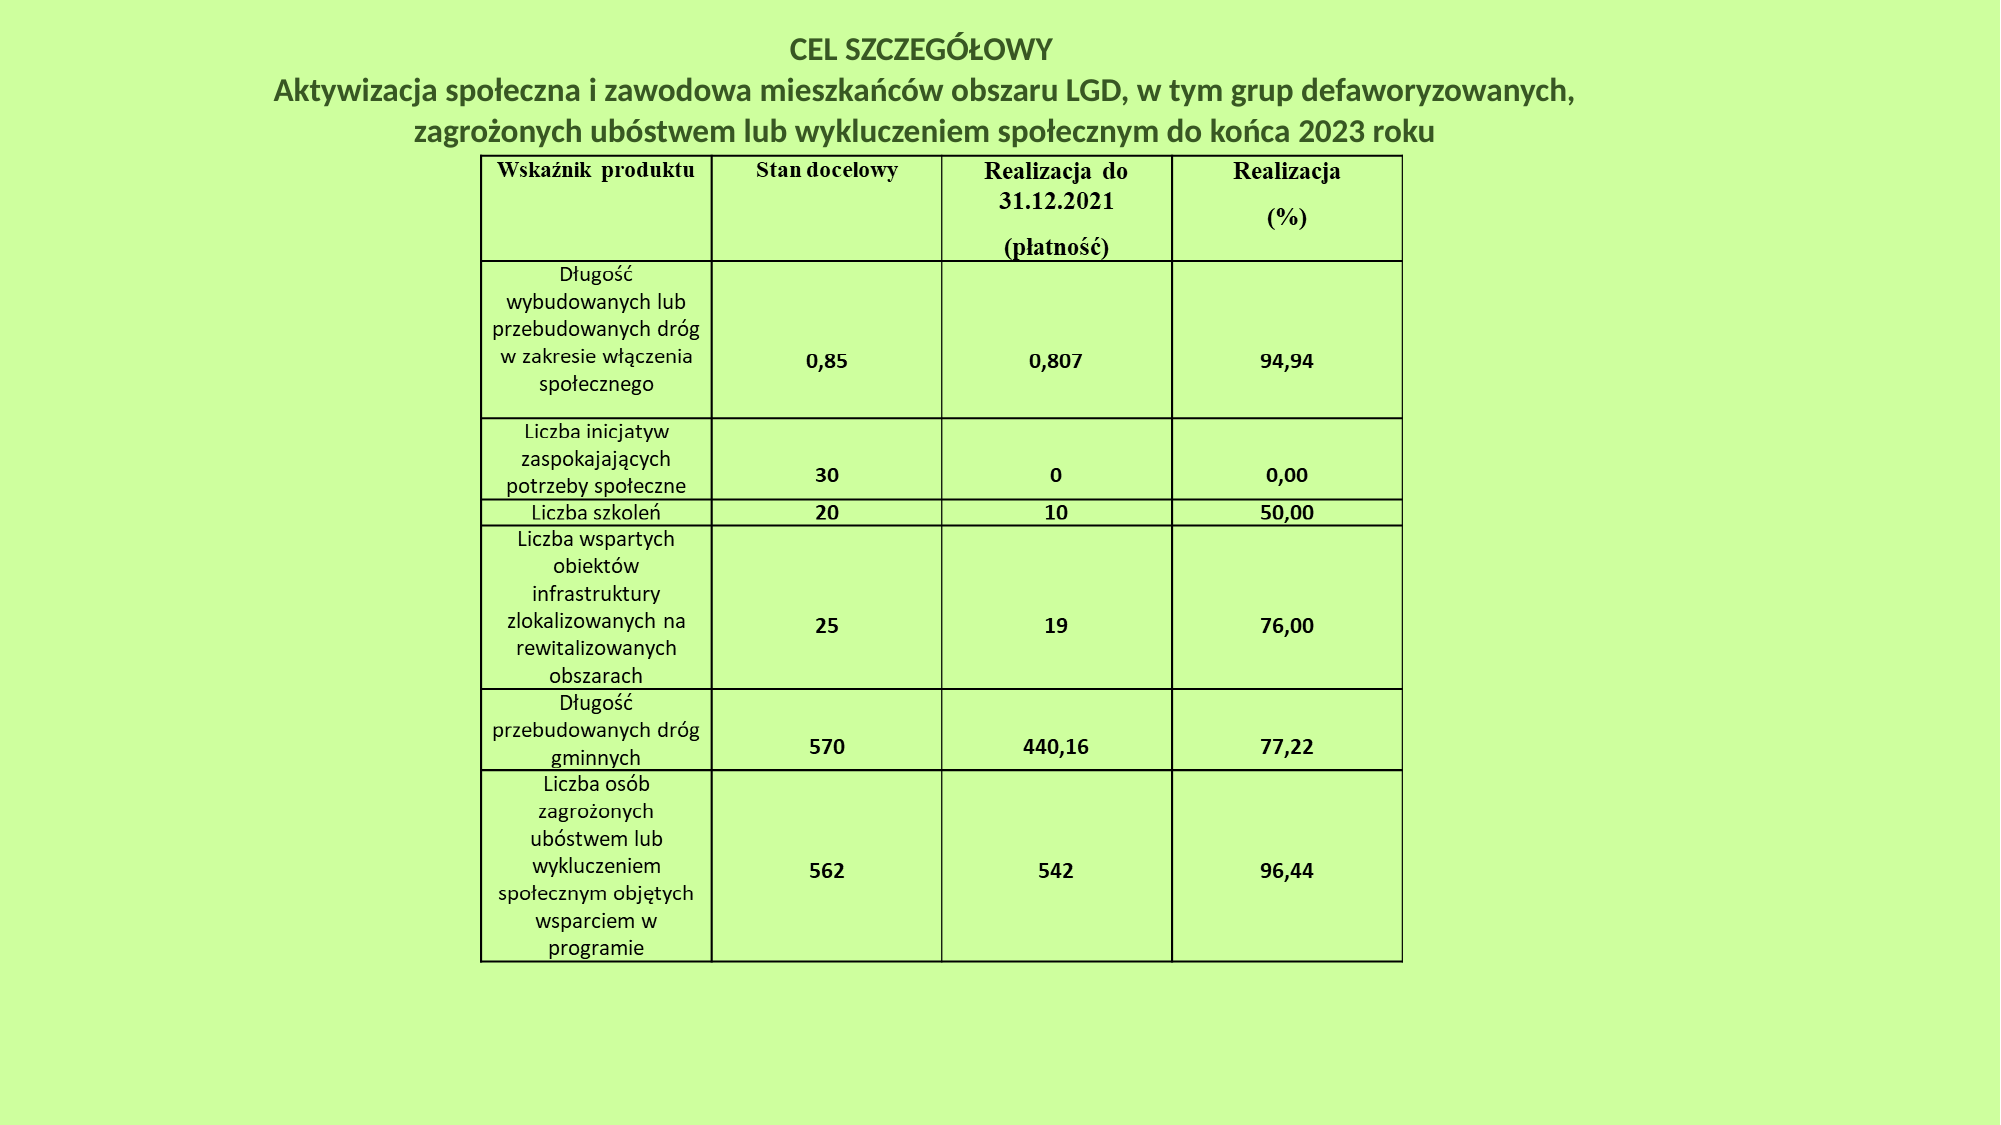

# CEL SZCZEGÓŁOWY Aktywizacja społeczna i zawodowa mieszkańców obszaru LGD, w tym grup defaworyzowanych, zagrożonych ubóstwem lub wykluczeniem społecznym do końca 2023 roku